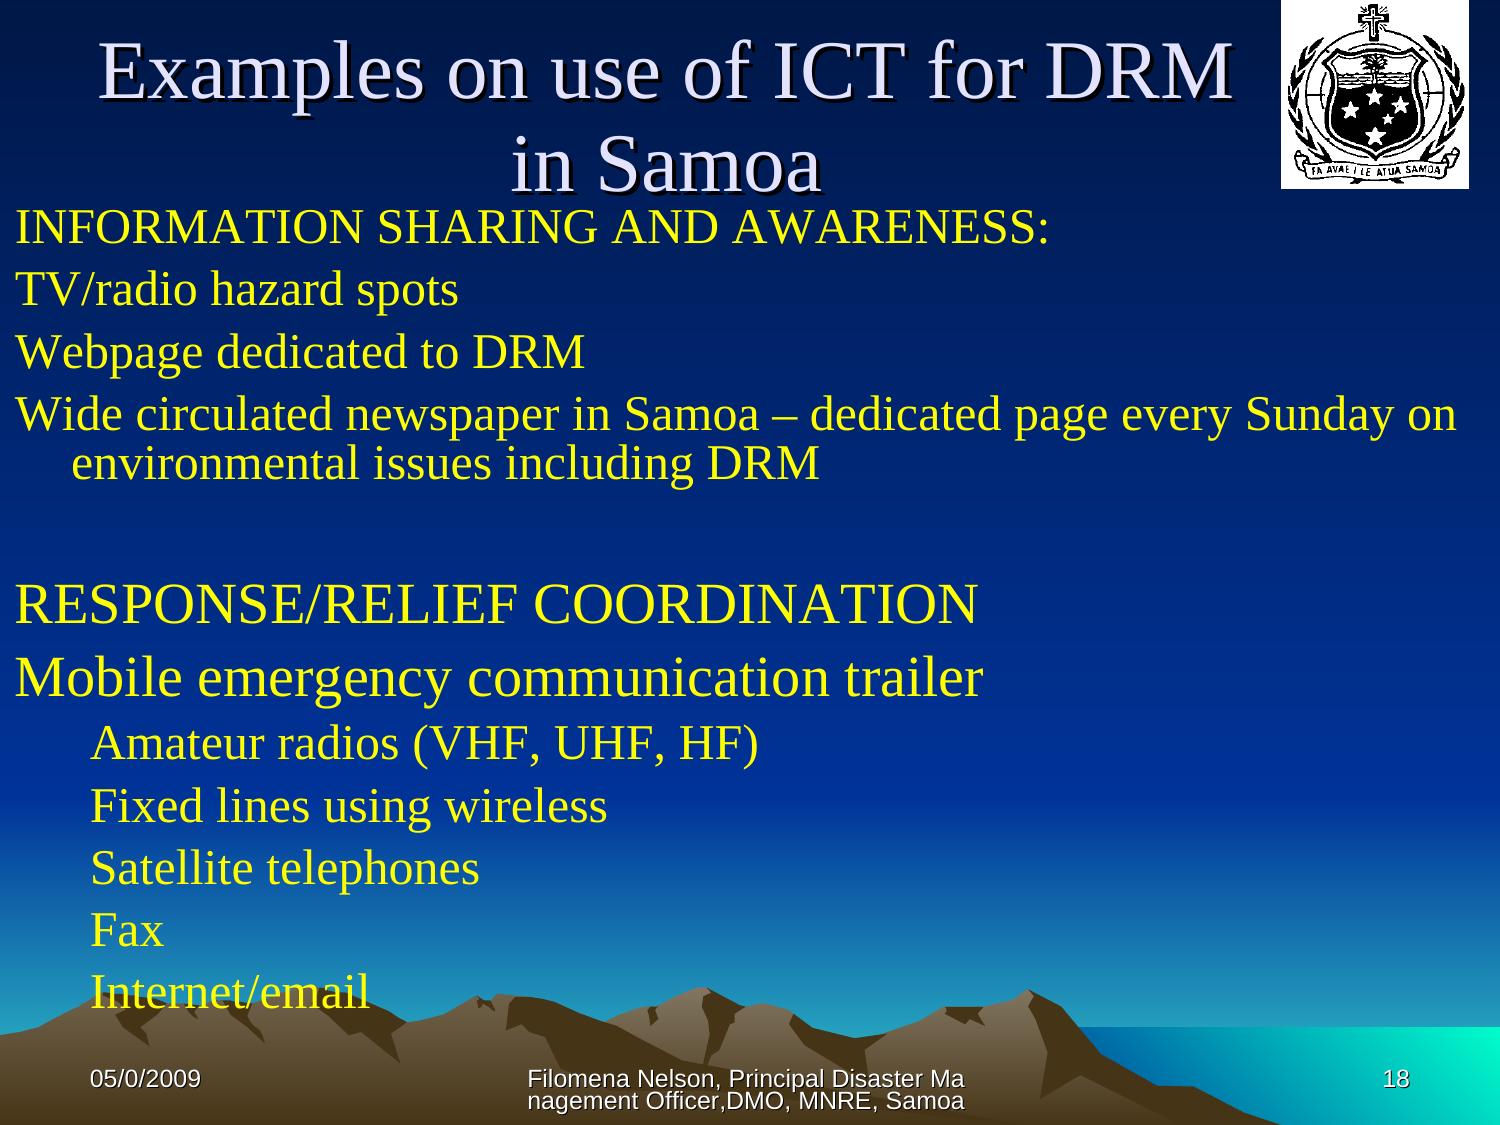

# Examples on use of ICT for DRM in Samoa
INFORMATION SHARING AND AWARENESS:
TV/radio hazard spots
Webpage dedicated to DRM
Wide circulated newspaper in Samoa – dedicated page every Sunday on environmental issues including DRM
RESPONSE/RELIEF COORDINATION
Mobile emergency communication trailer
Amateur radios (VHF, UHF, HF)
Fixed lines using wireless
Satellite telephones
Fax
Internet/email
05/0/2009
Filomena Nelson, Principal Disaster Management Officer,DMO, MNRE, Samoa
18